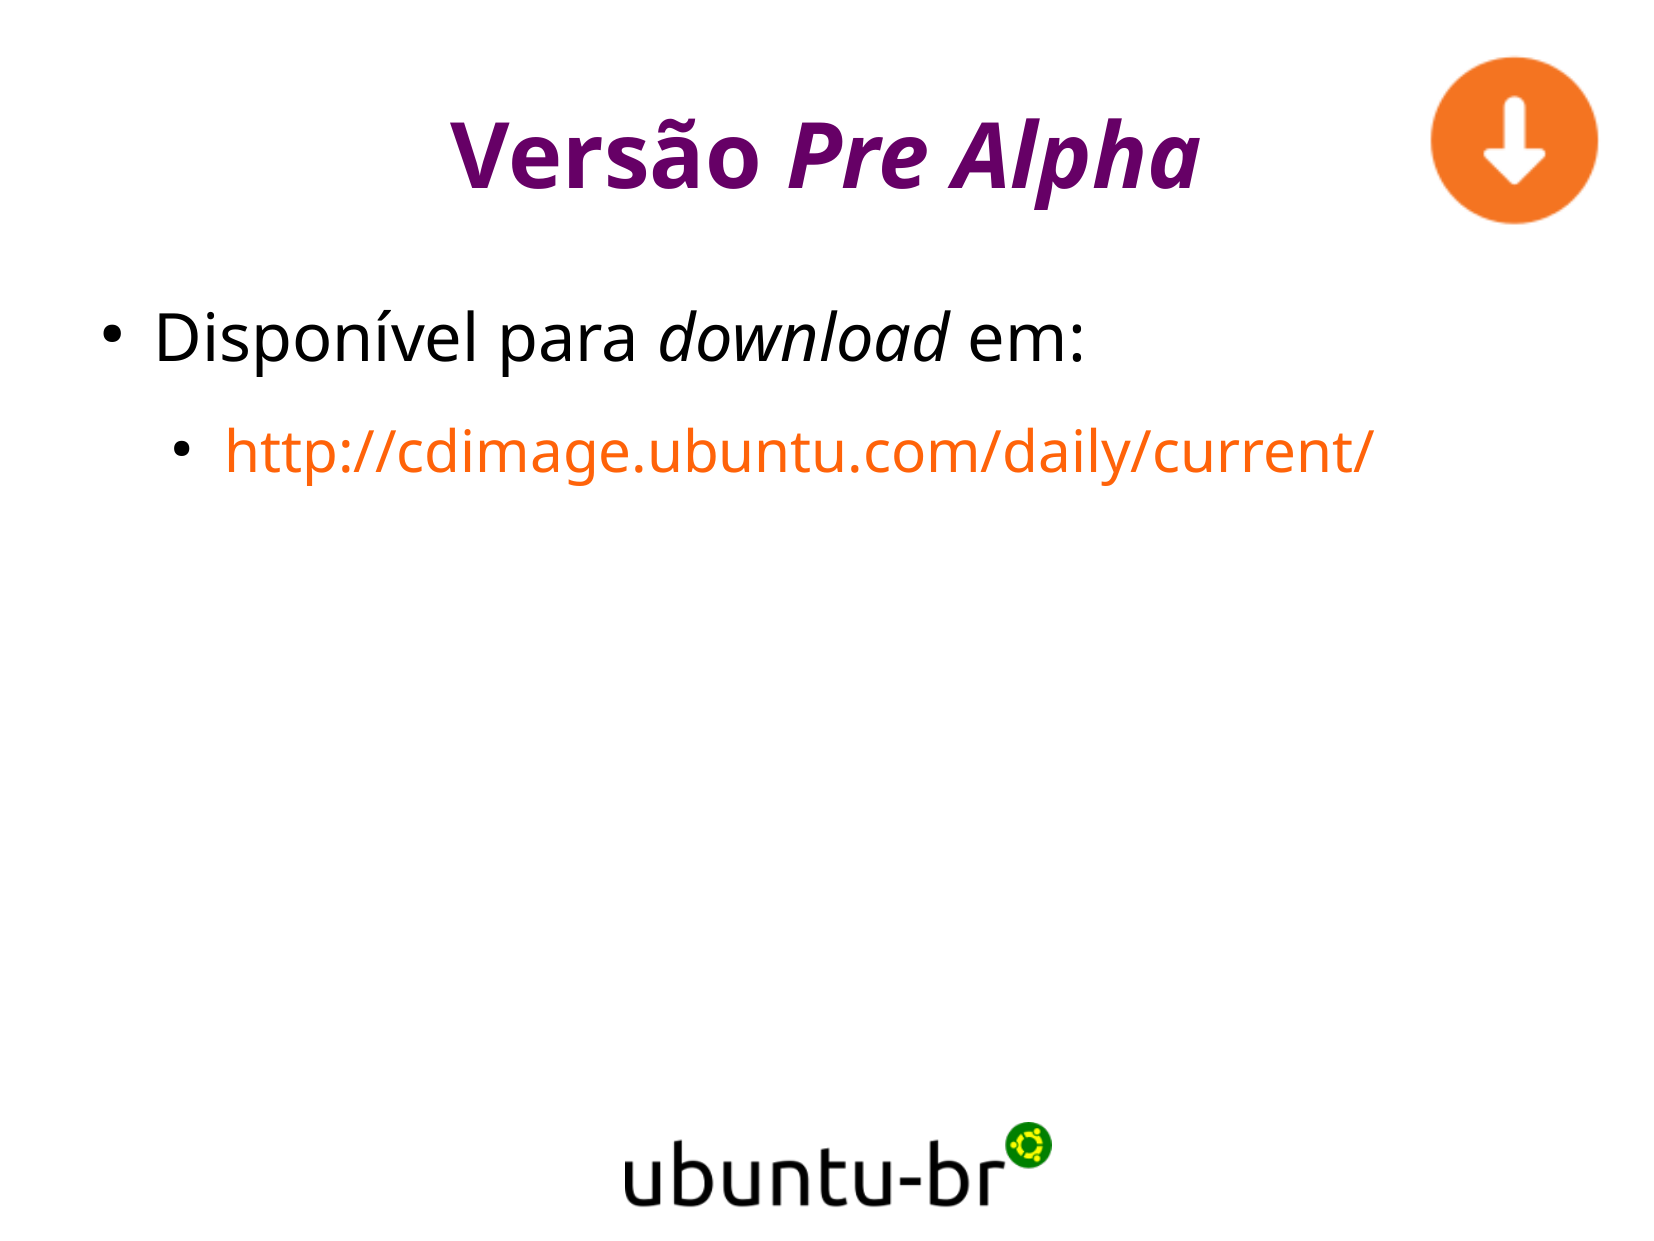

# Versão Pre Alpha
Disponível para download em:
http://cdimage.ubuntu.com/daily/current/